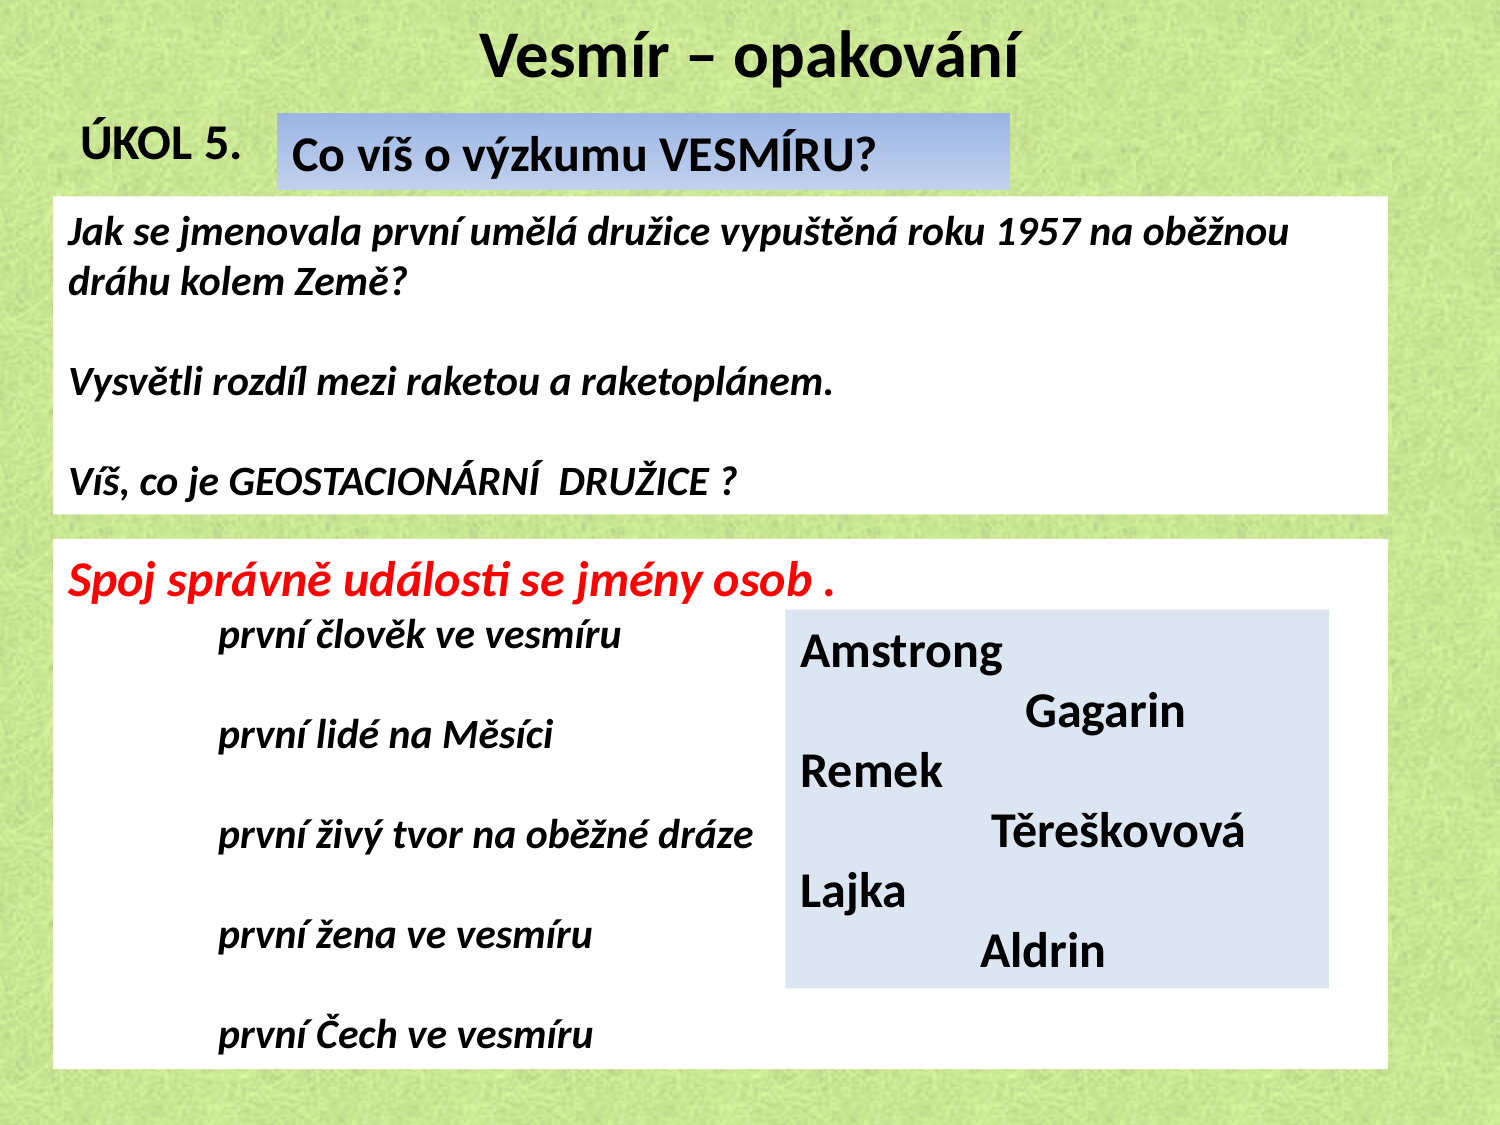

# Vesmír – opakování
ÚKOL 5.
Co víš o výzkumu VESMÍRU?
Jak se jmenovala první umělá družice vypuštěná roku 1957 na oběžnou dráhu kolem Země?
Vysvětli rozdíl mezi raketou a raketoplánem.
Víš, co je GEOSTACIONÁRNÍ DRUŽICE ?
Spoj správně události se jmény osob .
první člověk ve vesmíru
první lidé na Měsíci
první živý tvor na oběžné dráze
první žena ve vesmíru
první Čech ve vesmíru
Amstrong
 Gagarin
Remek
 Těreškovová
Lajka
 Aldrin